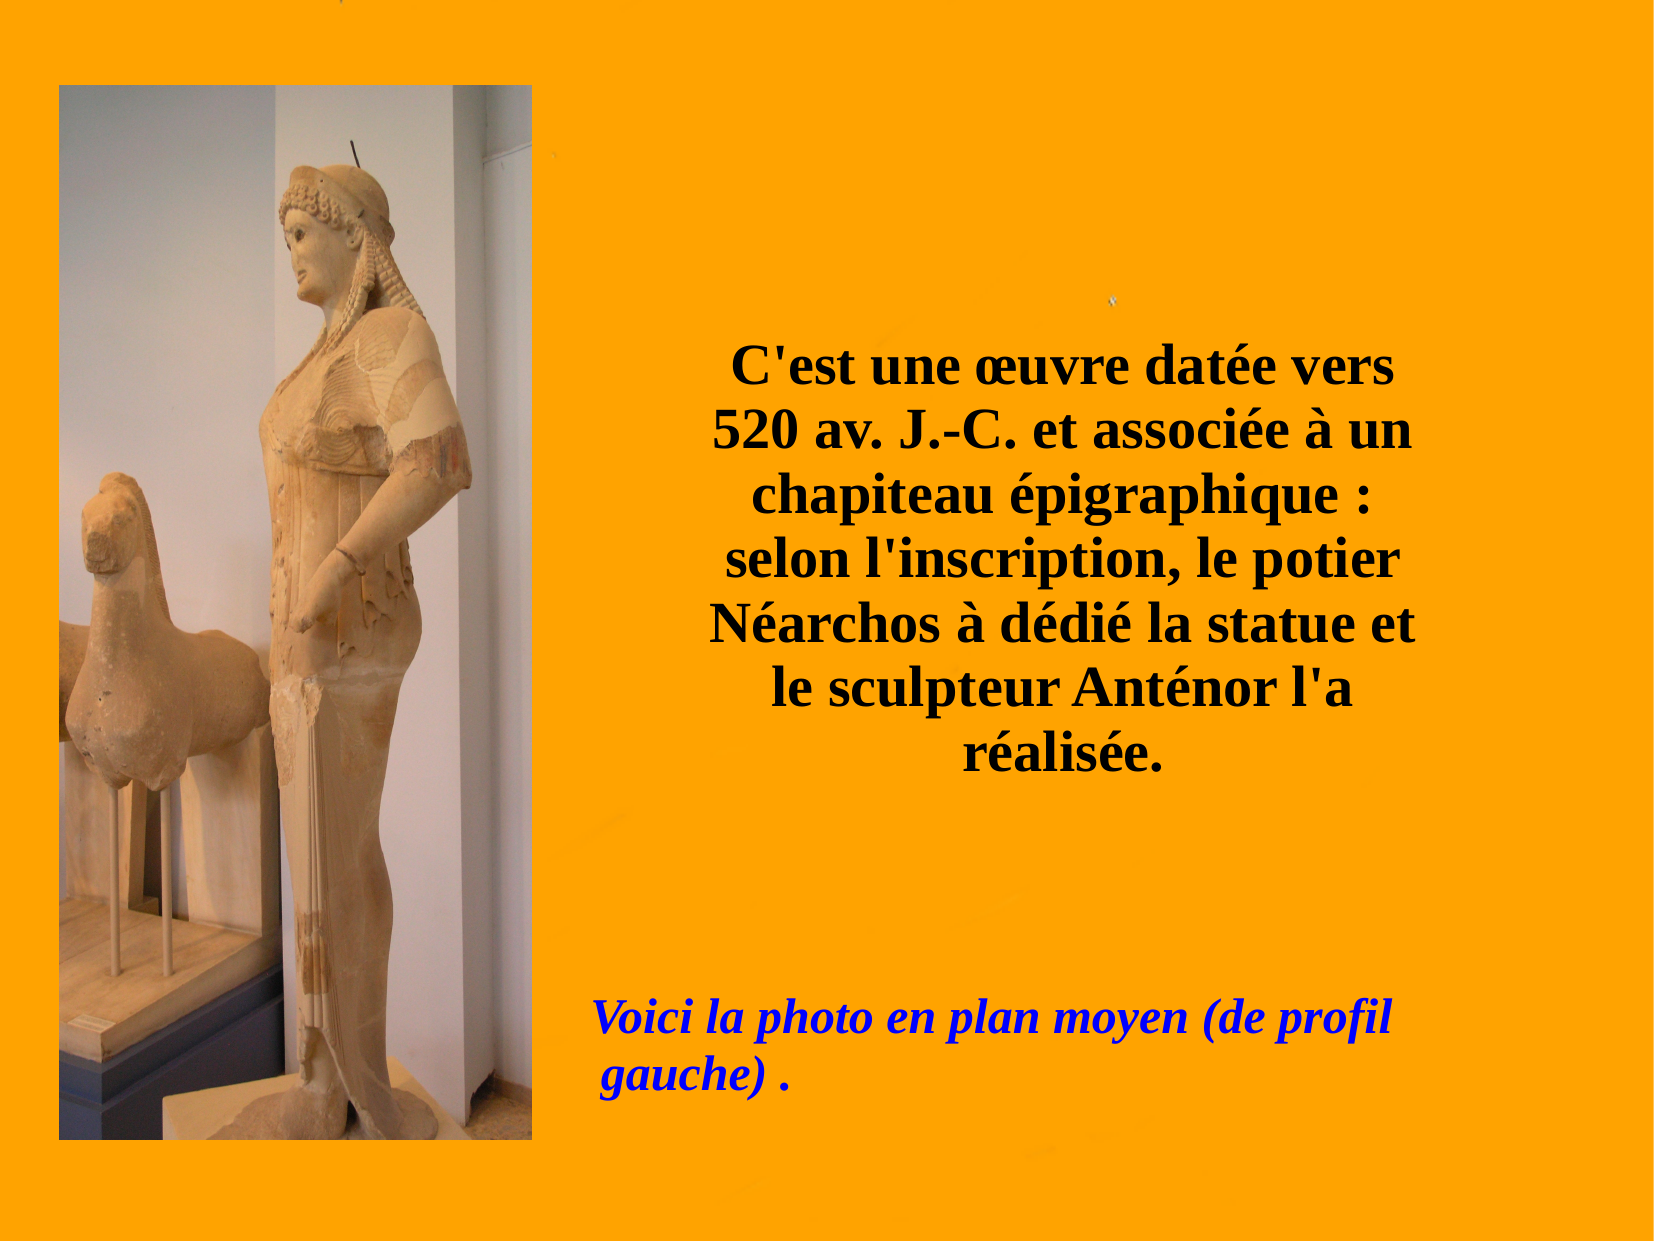

C'est une œuvre datée vers 520 av. J.-C. et associée à un chapiteau épigraphique : selon l'inscription, le potier Néarchos à dédié la statue et le sculpteur Anténor l'a réalisée.
 Voici la photo en plan moyen (de profil
 gauche) .